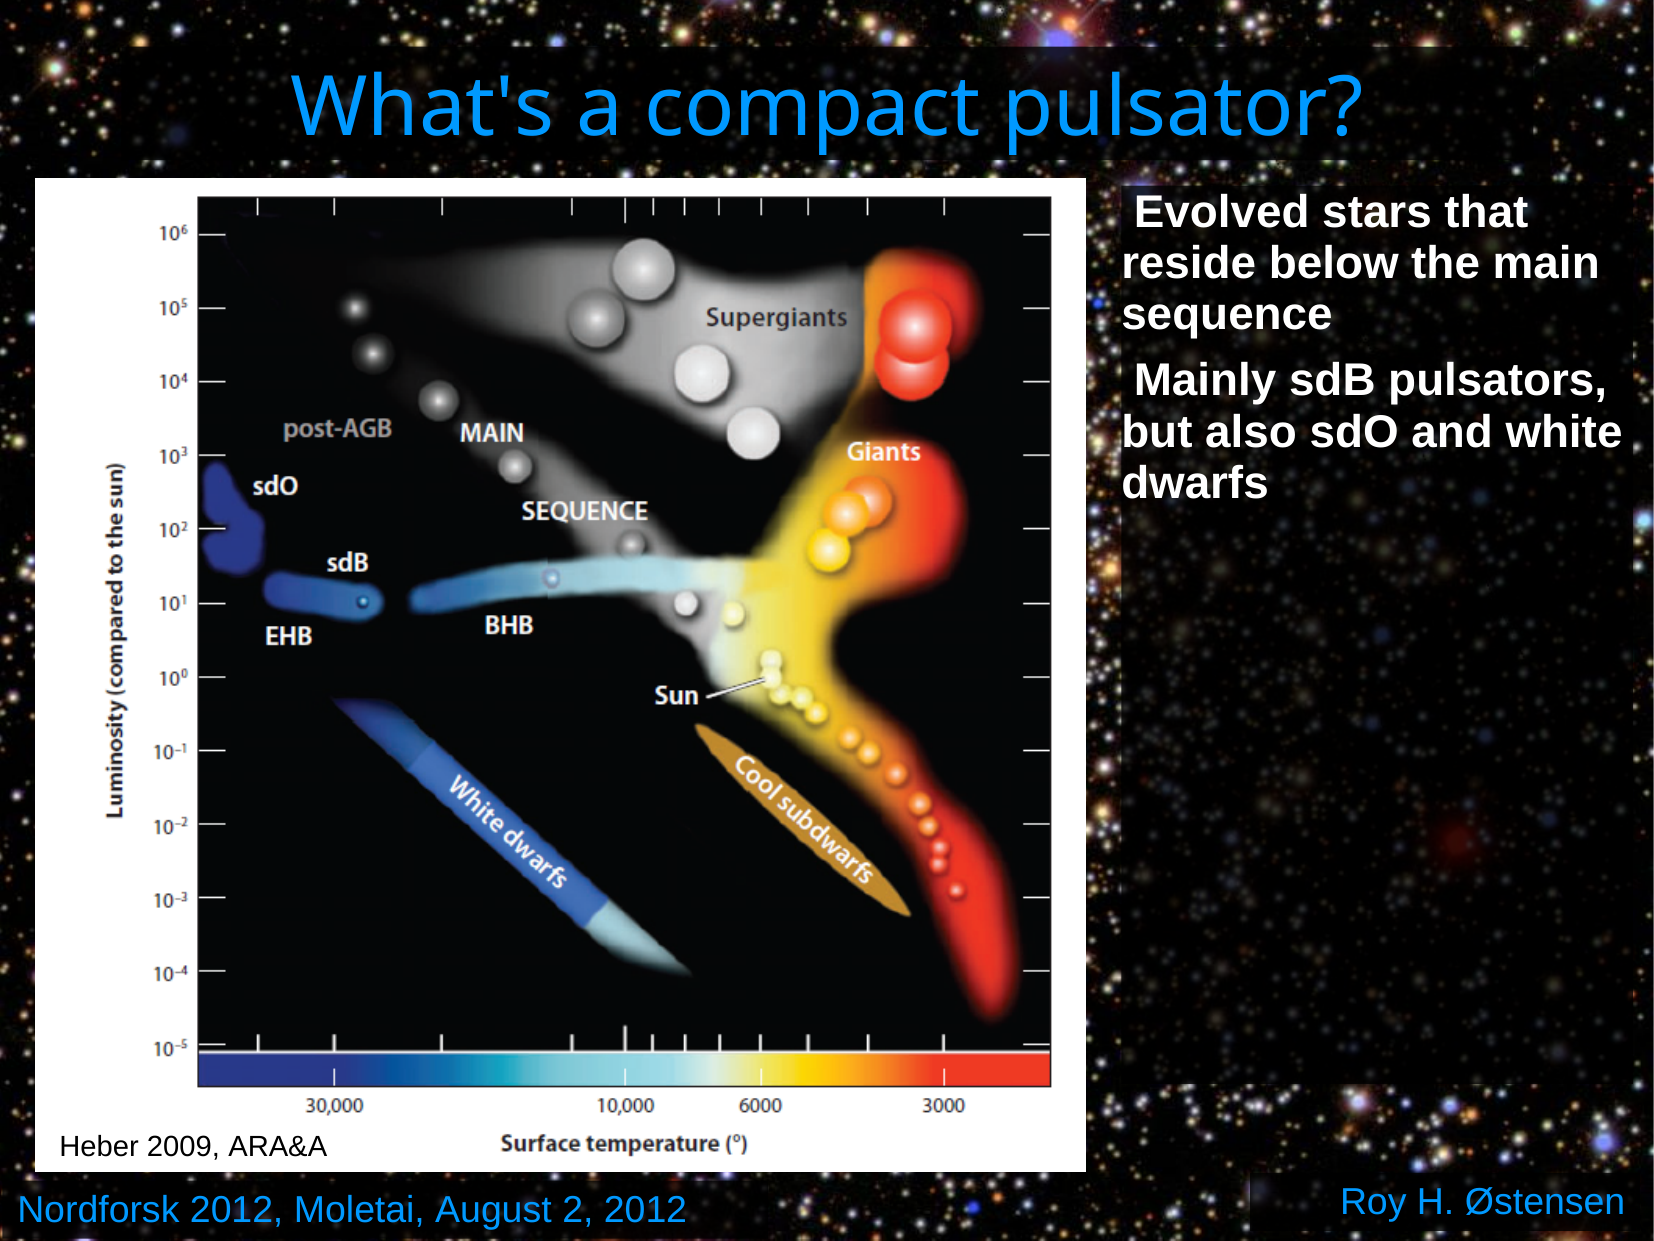

# What's a compact pulsator?
 Evolved stars that reside below the main sequence
 Mainly sdB pulsators, but also sdO and white dwarfs
Heber 2009, ARA&A